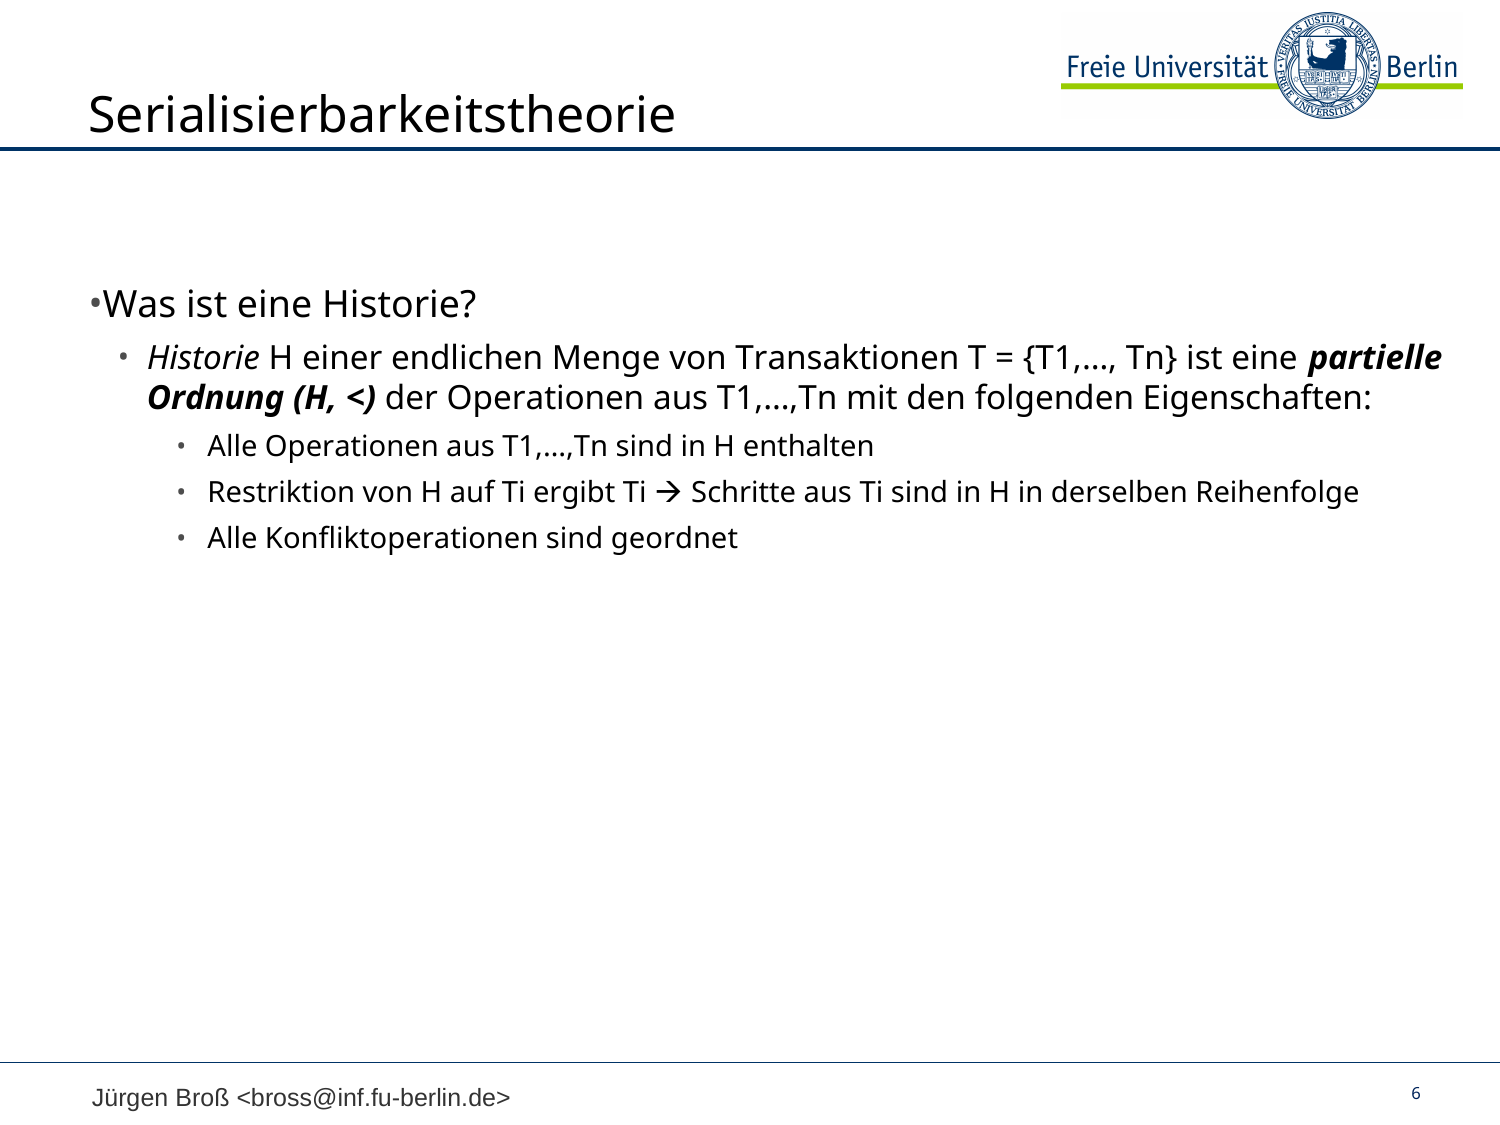

# Serialisierbarkeitstheorie
Was ist eine Historie?
Historie H einer endlichen Menge von Transaktionen T = {T1,…, Tn} ist eine partielle Ordnung (H, <) der Operationen aus T1,…,Tn mit den folgenden Eigenschaften:
Alle Operationen aus T1,…,Tn sind in H enthalten
Restriktion von H auf Ti ergibt Ti  Schritte aus Ti sind in H in derselben Reihenfolge
Alle Konfliktoperationen sind geordnet